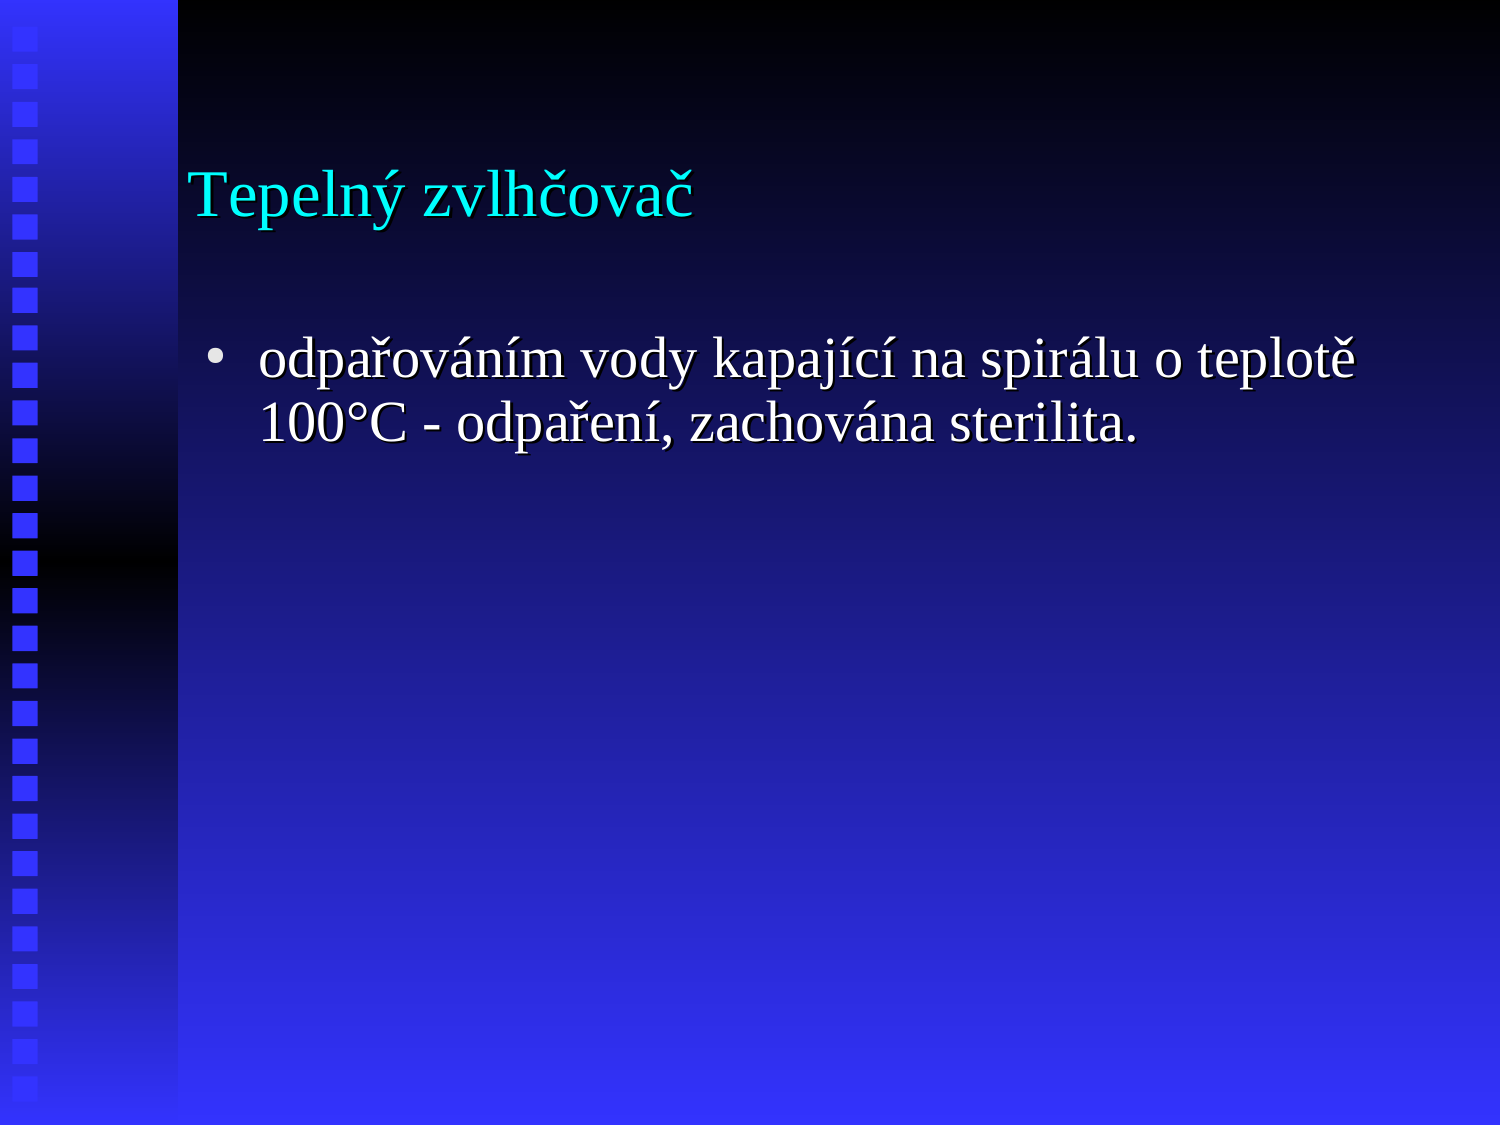

# Tepelný zvlhčovač
odpařováním vody kapající na spirálu o teplotě 100°C - odpaření, zachována sterilita.